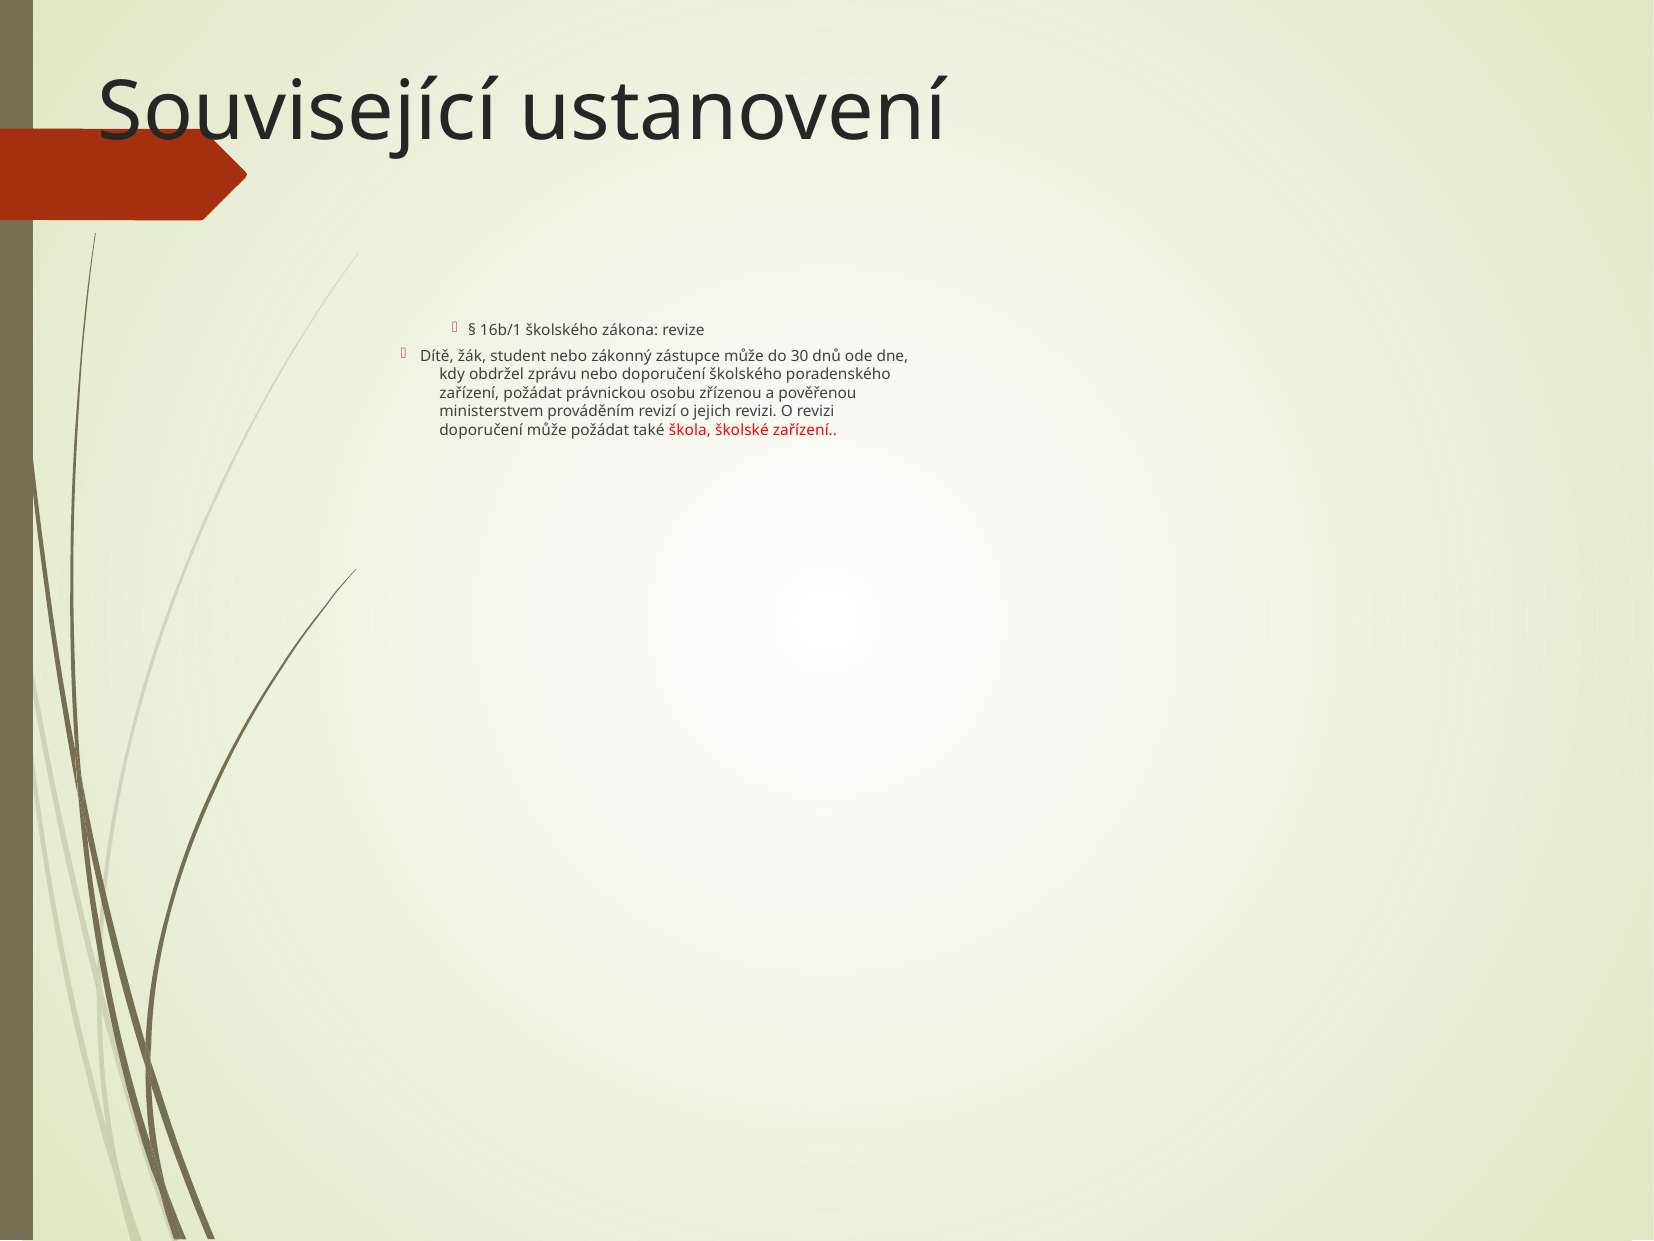

# Související ustanovení
§ 16b/1 školského zákona: revize
Dítě, žák, student nebo zákonný zástupce může do 30 dnů ode dne, kdy obdržel zprávu nebo doporučení školského poradenského zařízení, požádat právnickou osobu zřízenou a pověřenou ministerstvem prováděním revizí o jejich revizi. O revizi doporučení může požádat také škola, školské zařízení..